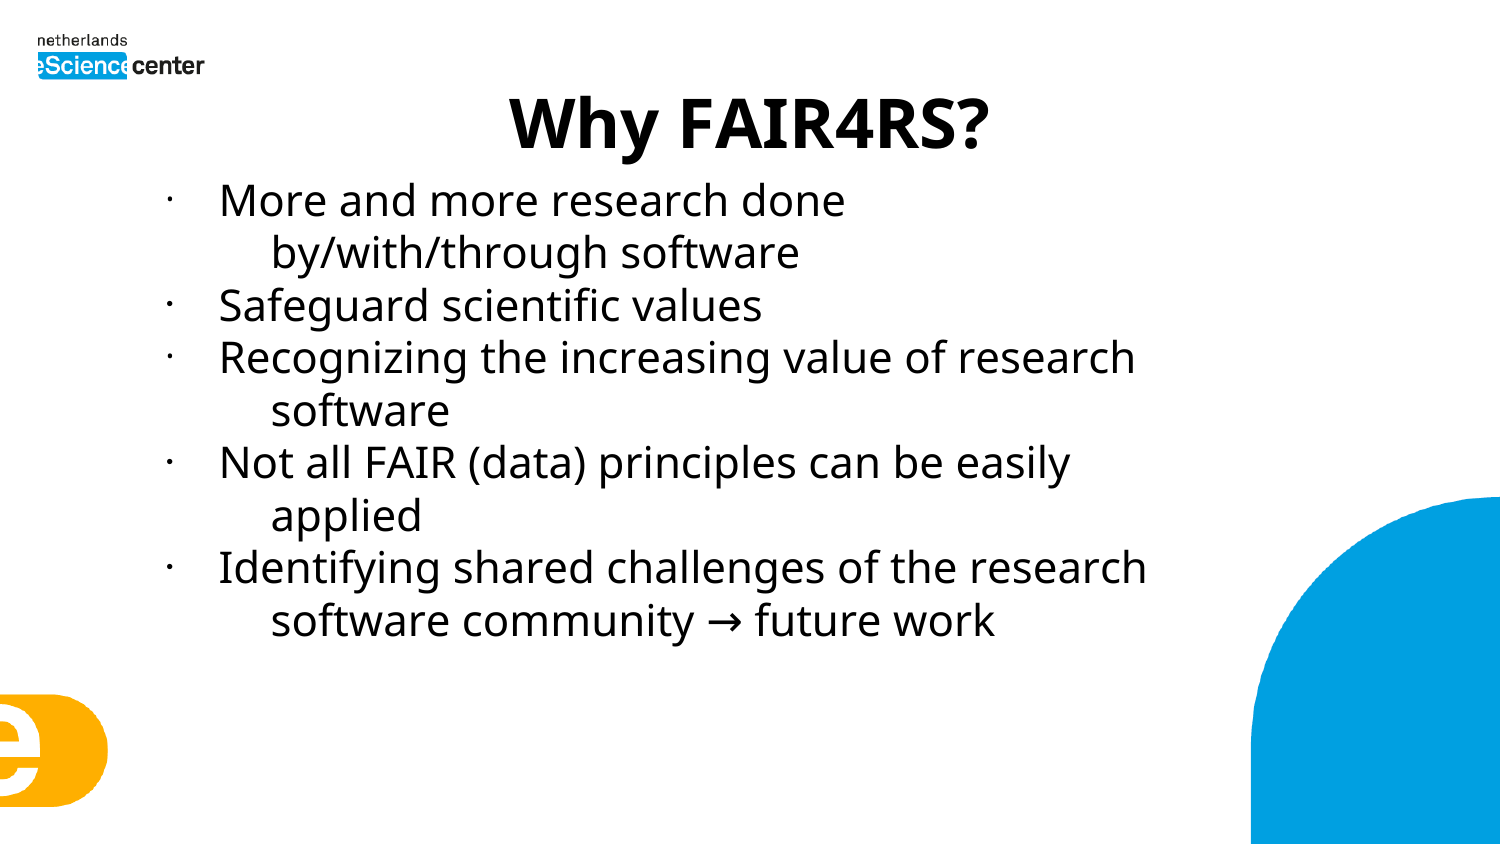

# Why FAIR4RS?
More and more research done by/with/through software
Safeguard scientific values
Recognizing the increasing value of research software
Not all FAIR (data) principles can be easily applied
Identifying shared challenges of the research software community → future work